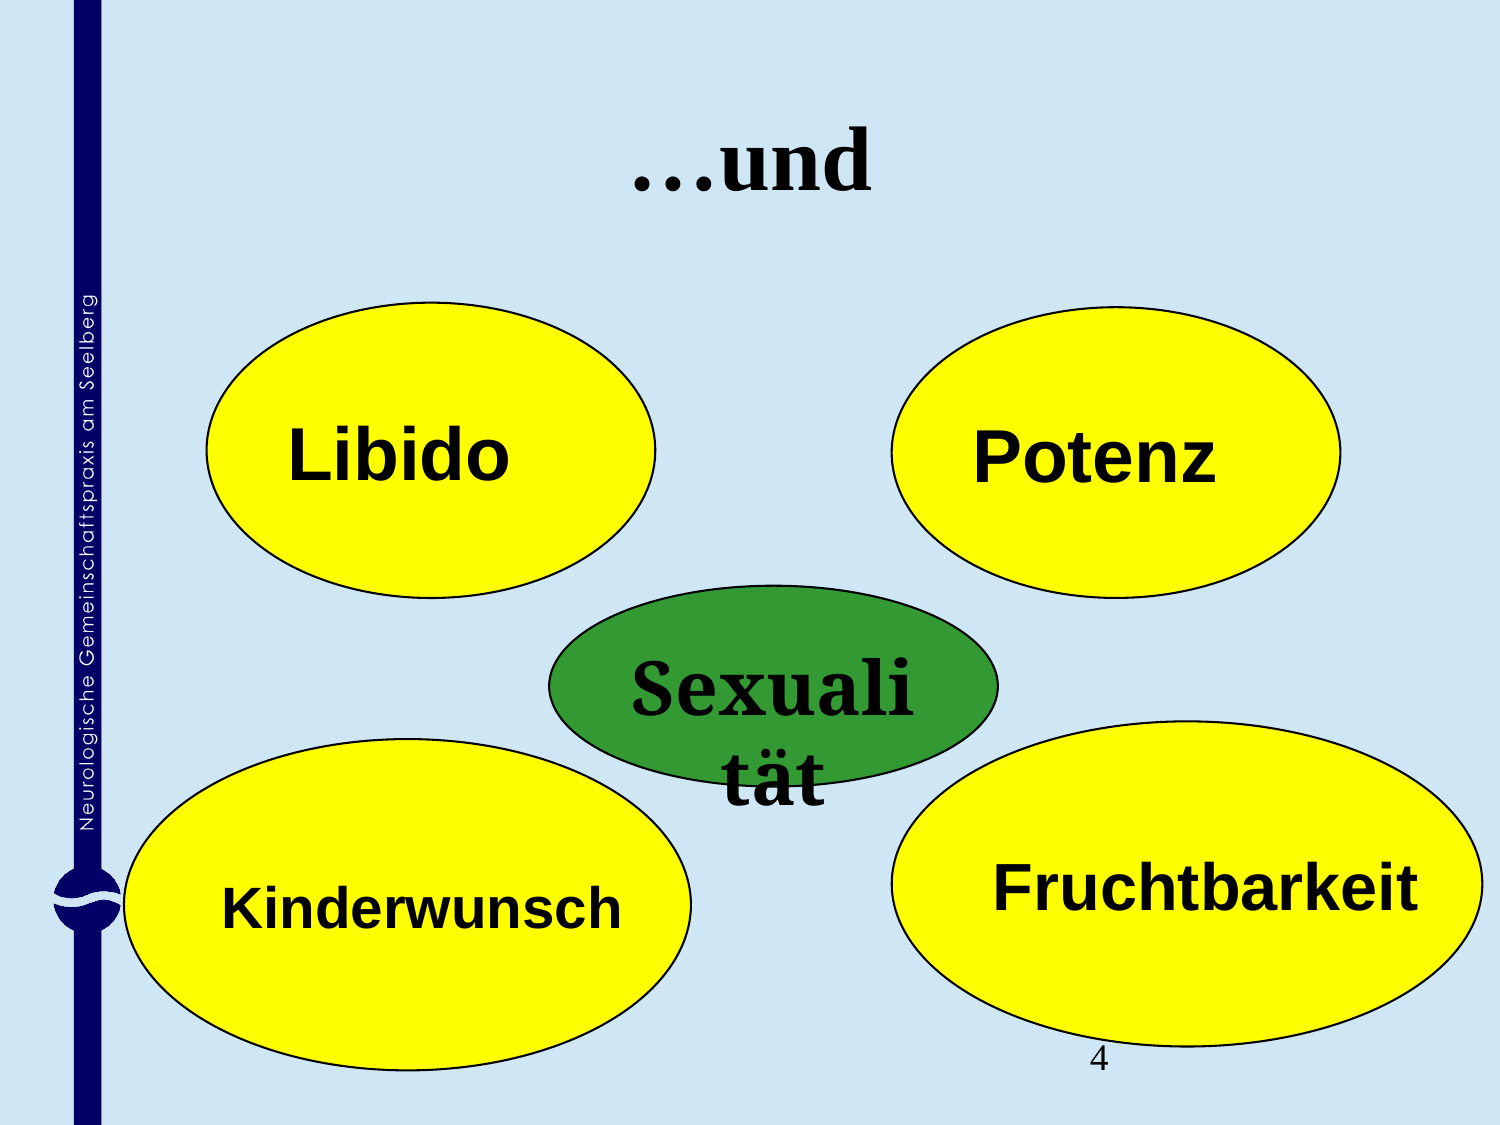

# …und
Libido
Potenz
Sexualität
Fruchtbarkeit
Kinderwunsch